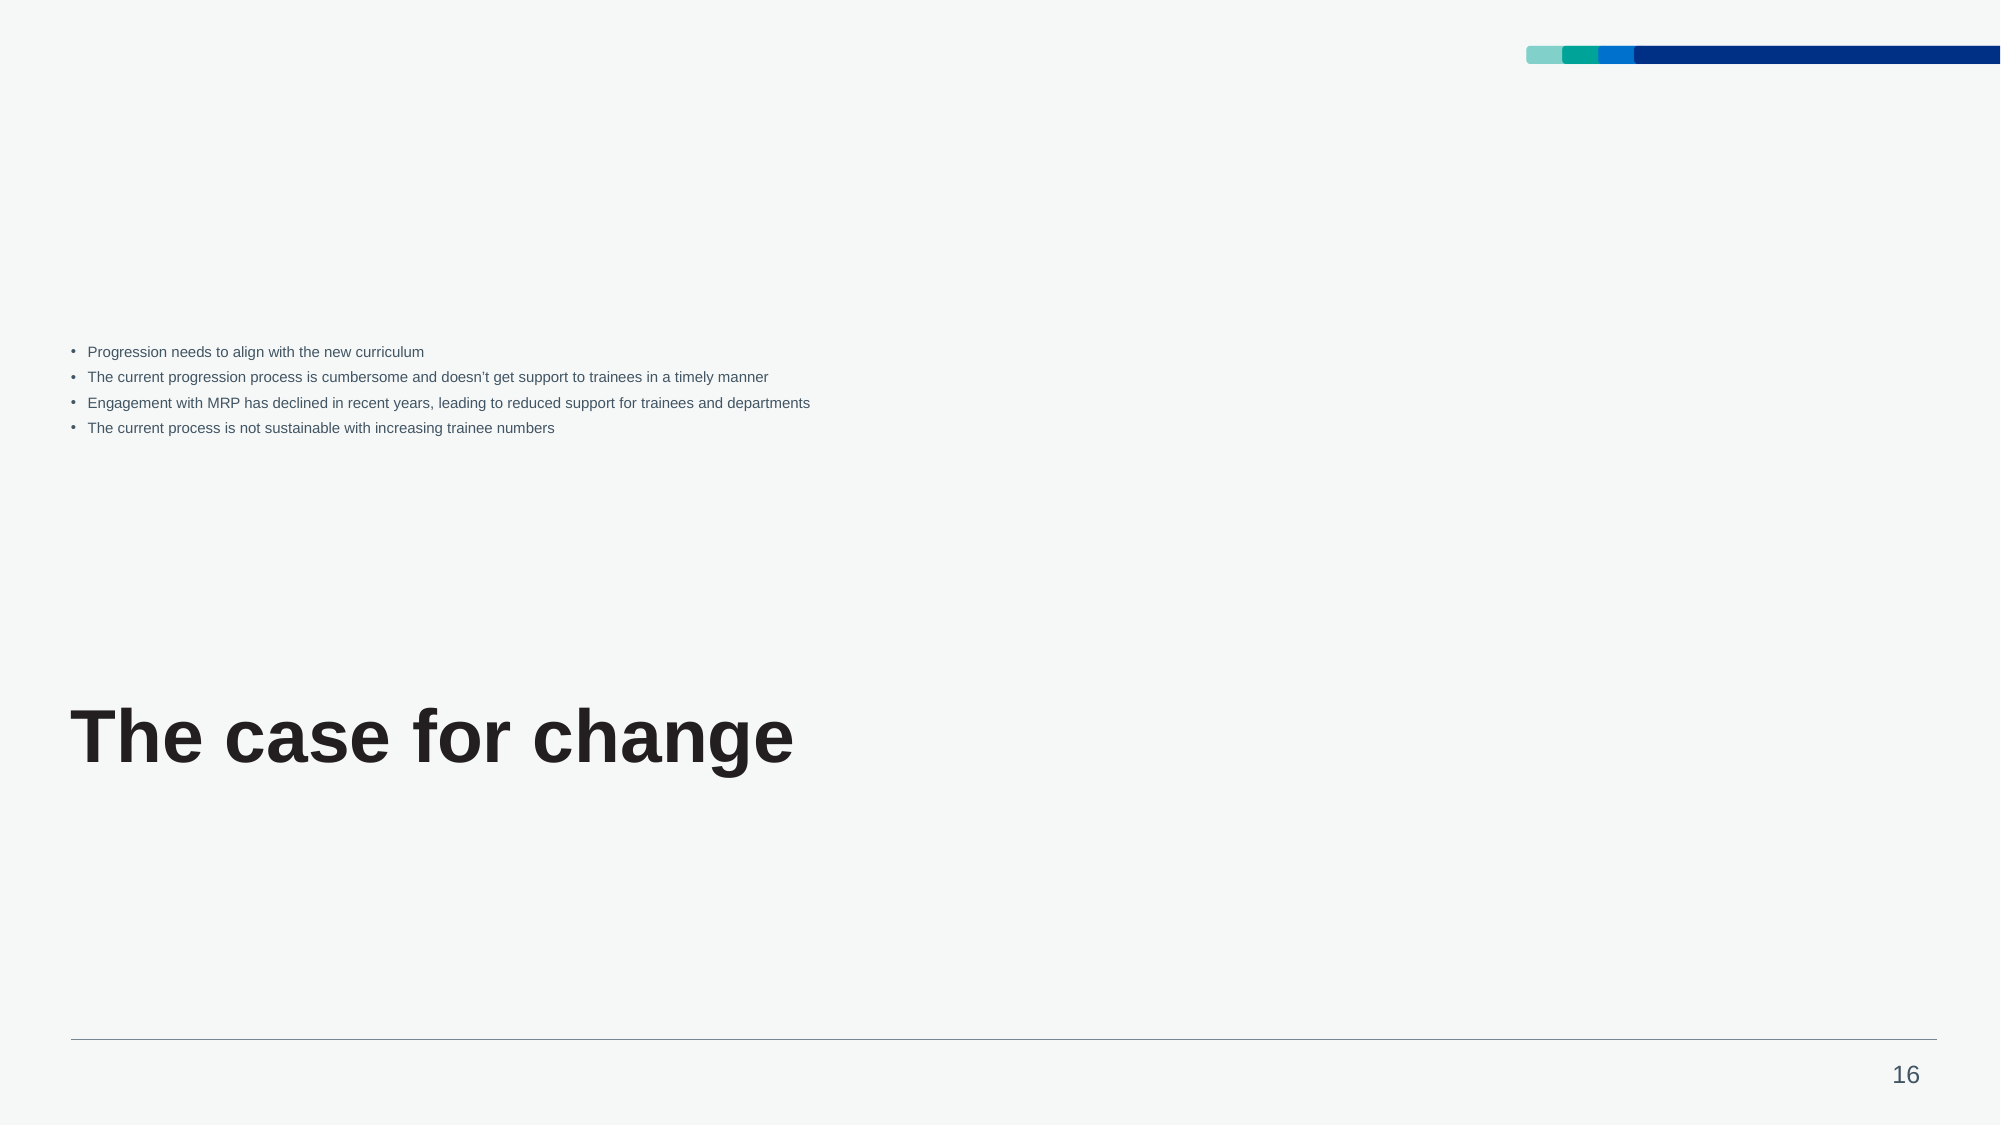

Progression needs to align with the new curriculum
The current progression process is cumbersome and doesn’t get support to trainees in a timely manner
Engagement with MRP has declined in recent years, leading to reduced support for trainees and departments
The current process is not sustainable with increasing trainee numbers
# The case for change